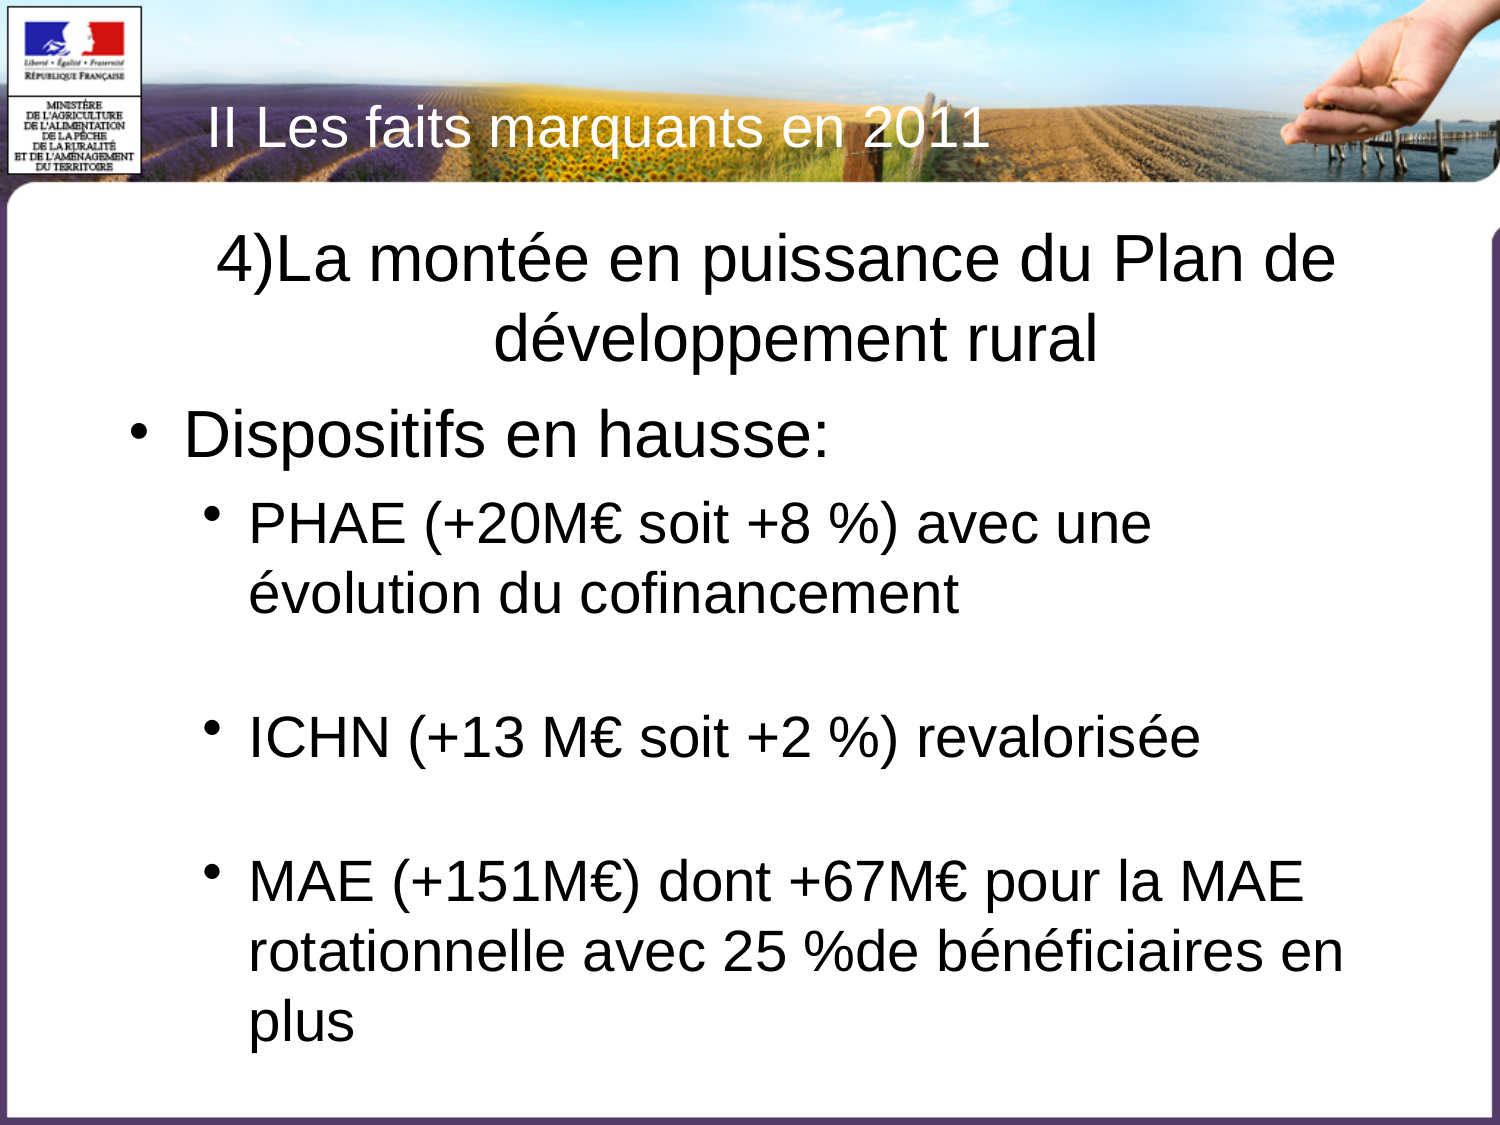

II Les faits marquants en 2011
# 4)La montée en puissance du Plan de développement rural
Dispositifs en hausse:
PHAE (+20M€ soit +8 %) avec une évolution du cofinancement
ICHN (+13 M€ soit +2 %) revalorisée
MAE (+151M€) dont +67M€ pour la MAE rotationnelle avec 25 %de bénéficiaires en plus